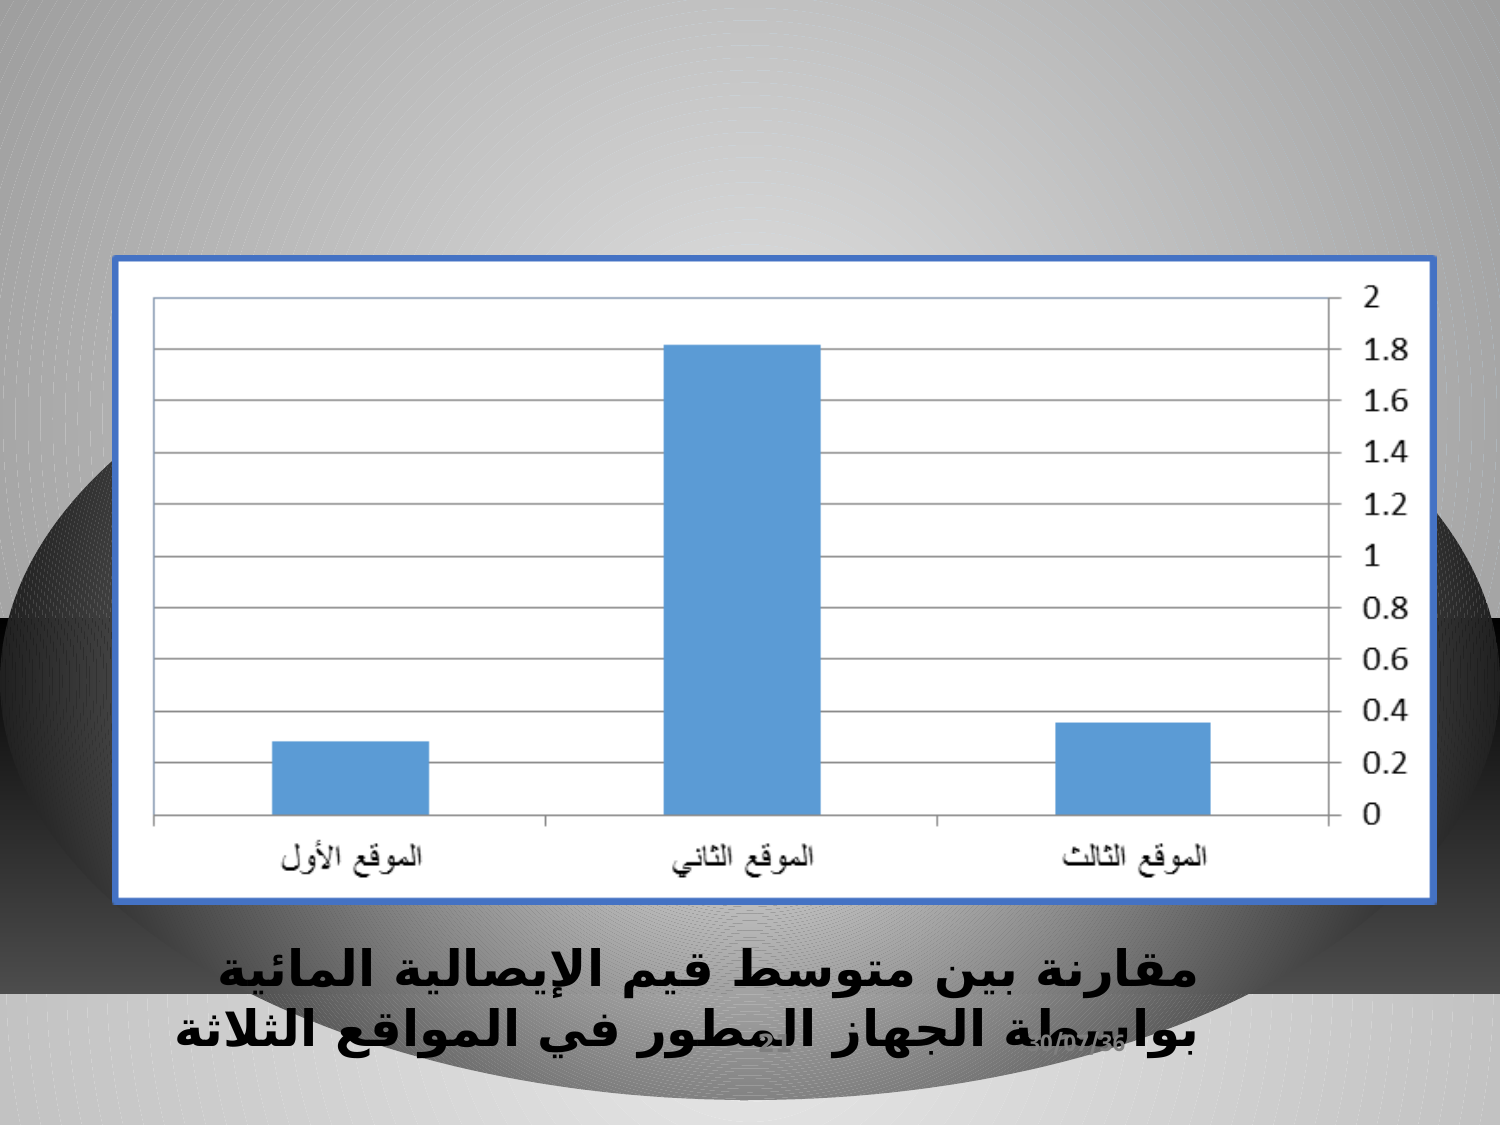

مقارنة بين متوسط قيم الإيصالية المائية بواسطة الجهاز المطور في المواقع الثلاثة
30/07/36